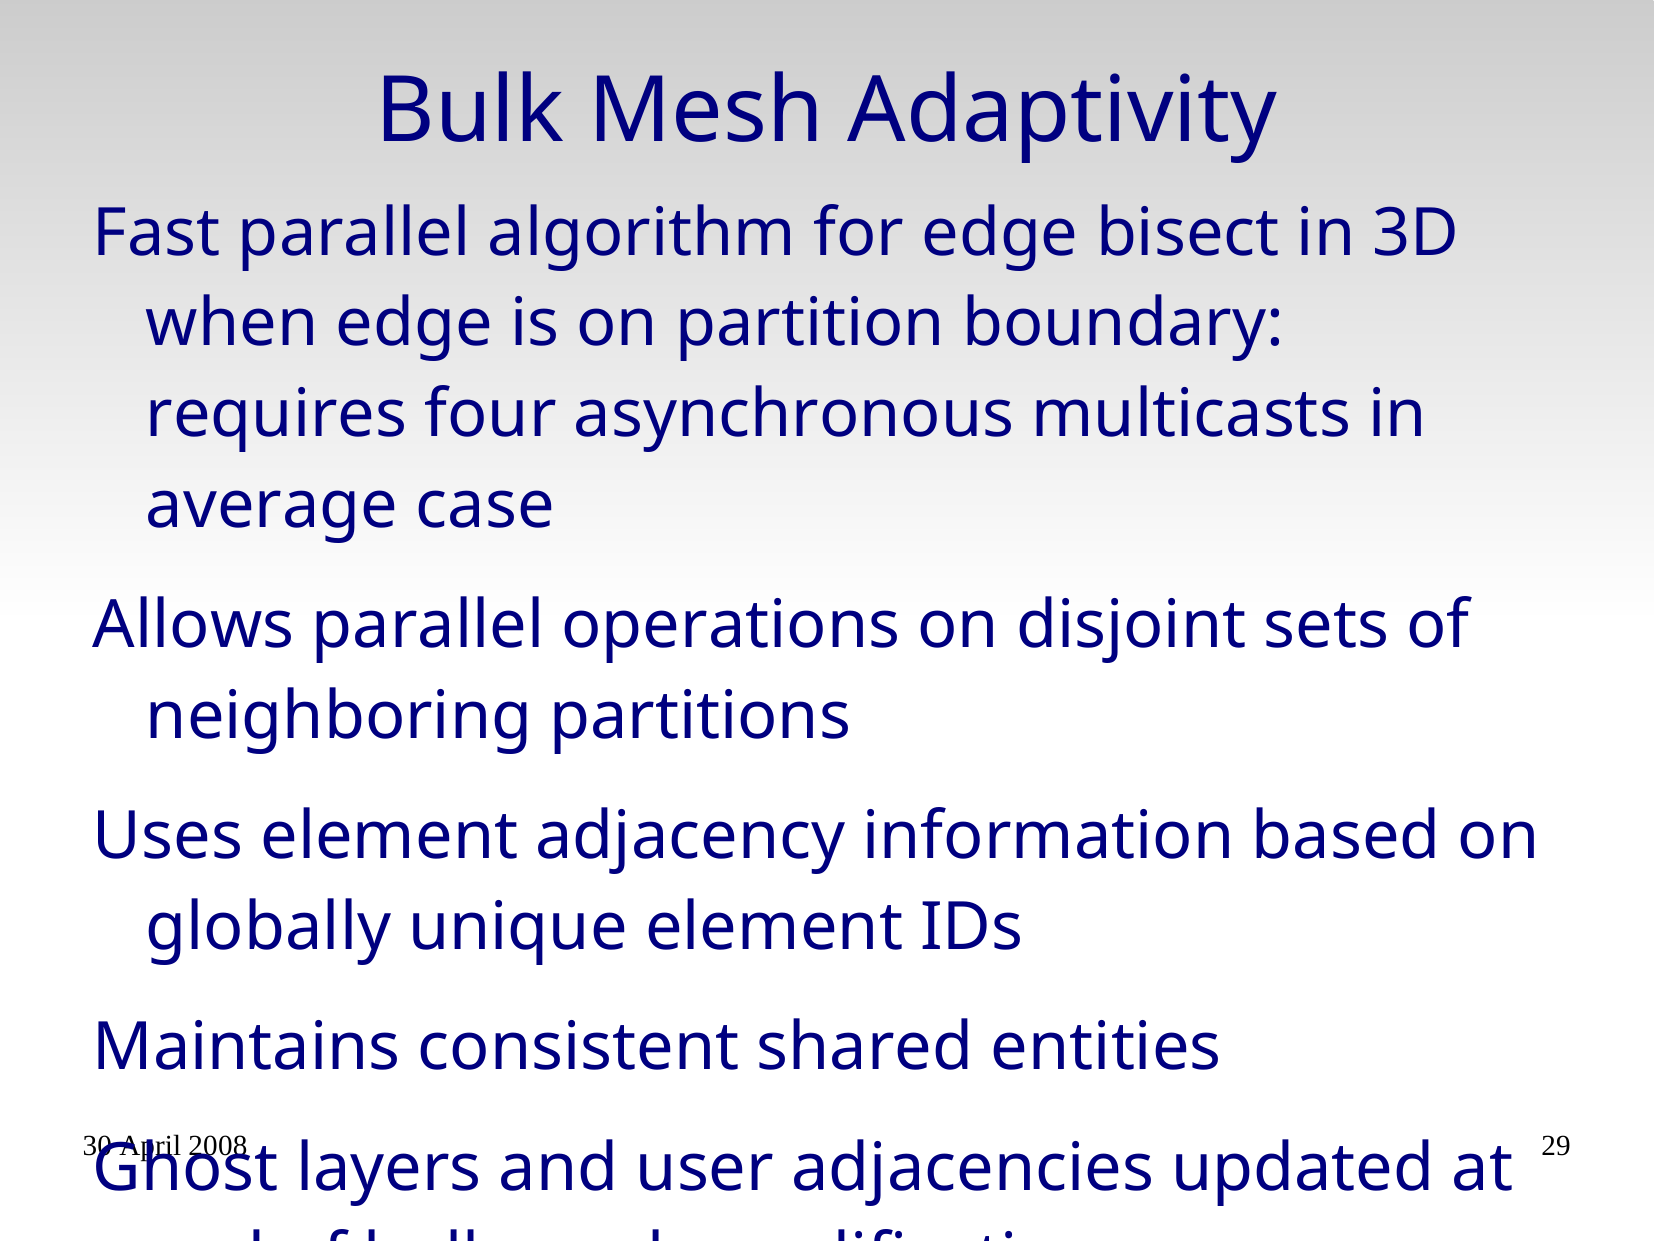

# Bulk Mesh Adaptivity
Fast parallel algorithm for edge bisect in 3D when edge is on partition boundary: requires four asynchronous multicasts in average case
Allows parallel operations on disjoint sets of neighboring partitions
Uses element adjacency information based on globally unique element IDs
Maintains consistent shared entities
Ghost layers and user adjacencies updated at end of bulk mesh modification
30 April 2008
29